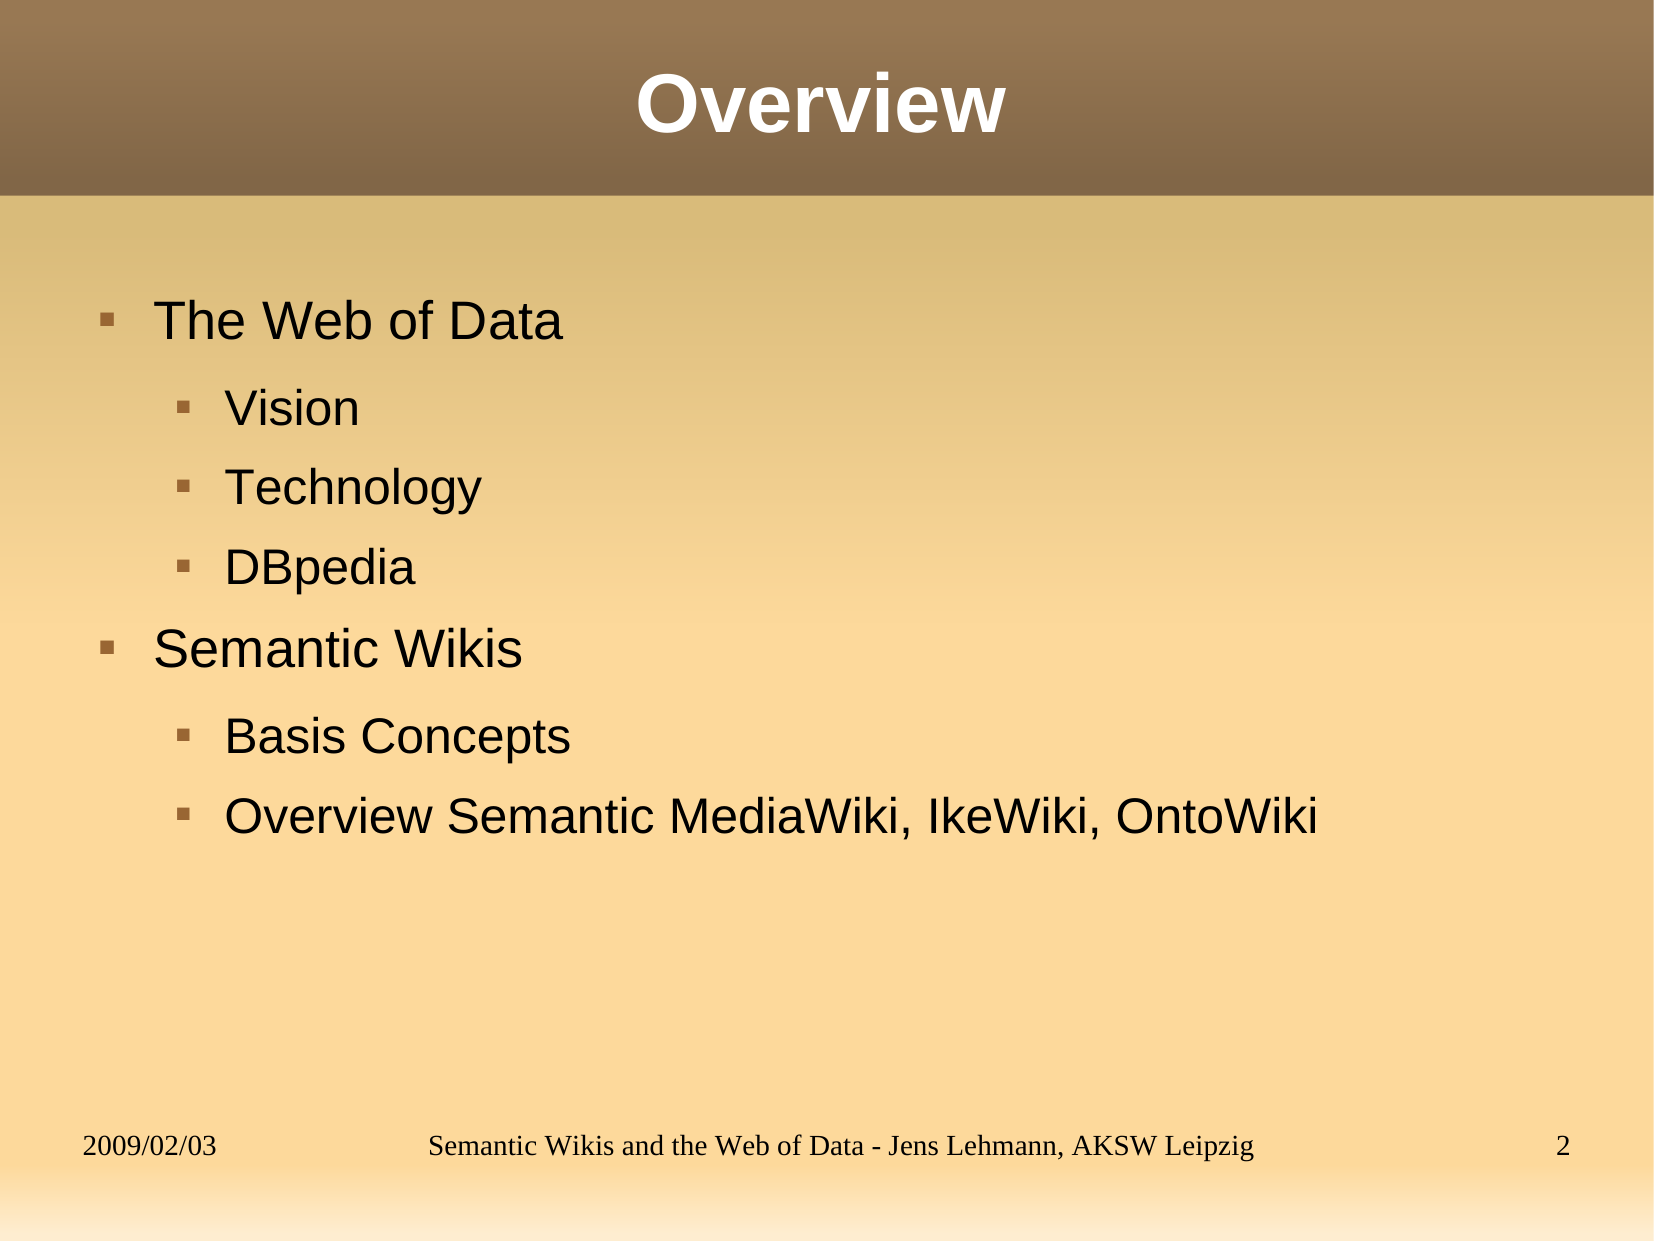

# Overview
The Web of Data
Vision
Technology
DBpedia
Semantic Wikis
Basis Concepts
Overview Semantic MediaWiki, IkeWiki, OntoWiki
2009/02/03
Semantic Wikis and the Web of Data - Jens Lehmann, AKSW Leipzig
2